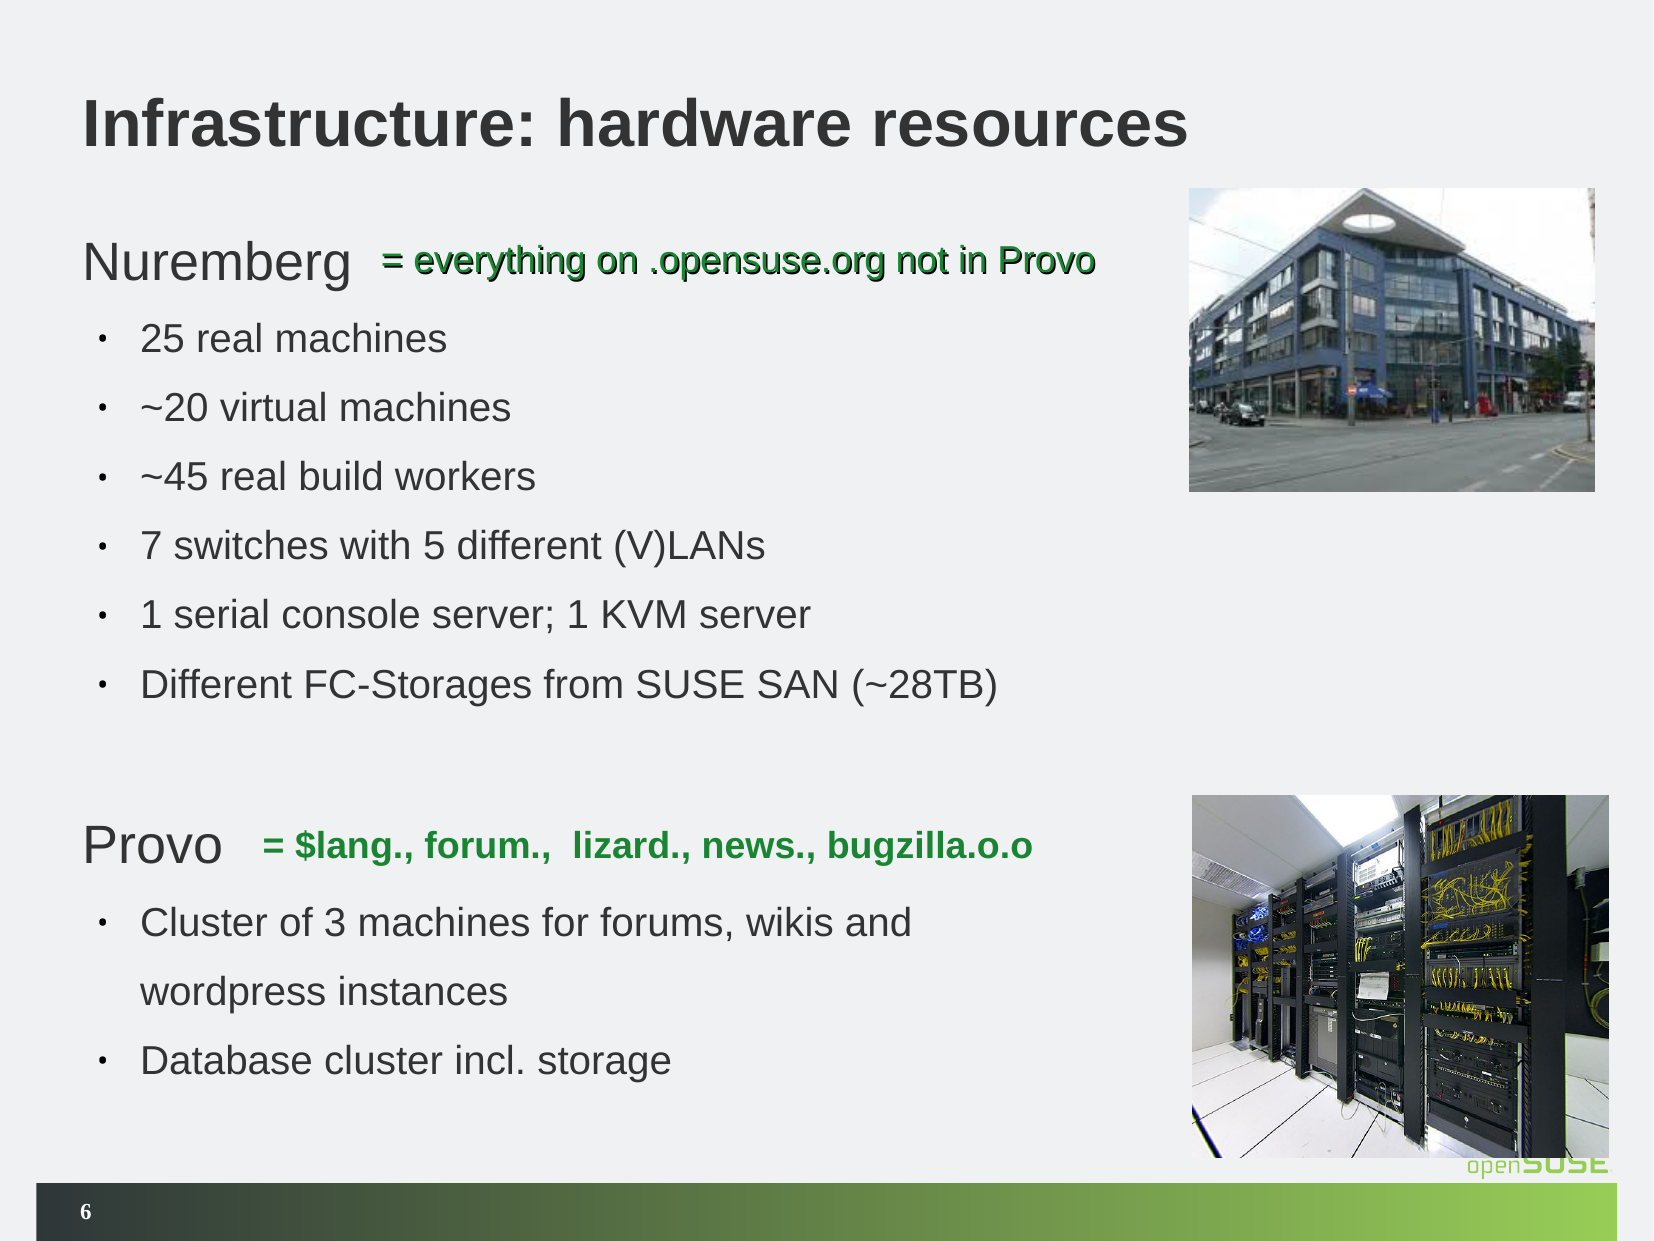

# Infrastructure: hardware resources
Nuremberg
25 real machines
~20 virtual machines
~45 real build workers
7 switches with 5 different (V)LANs
1 serial console server; 1 KVM server
Different FC-Storages from SUSE SAN (~28TB)
Provo
Cluster of 3 machines for forums, wikis and
wordpress instances
Database cluster incl. storage
= everything on .opensuse.org not in Provo
= $lang., forum., lizard., news., bugzilla.o.o
6